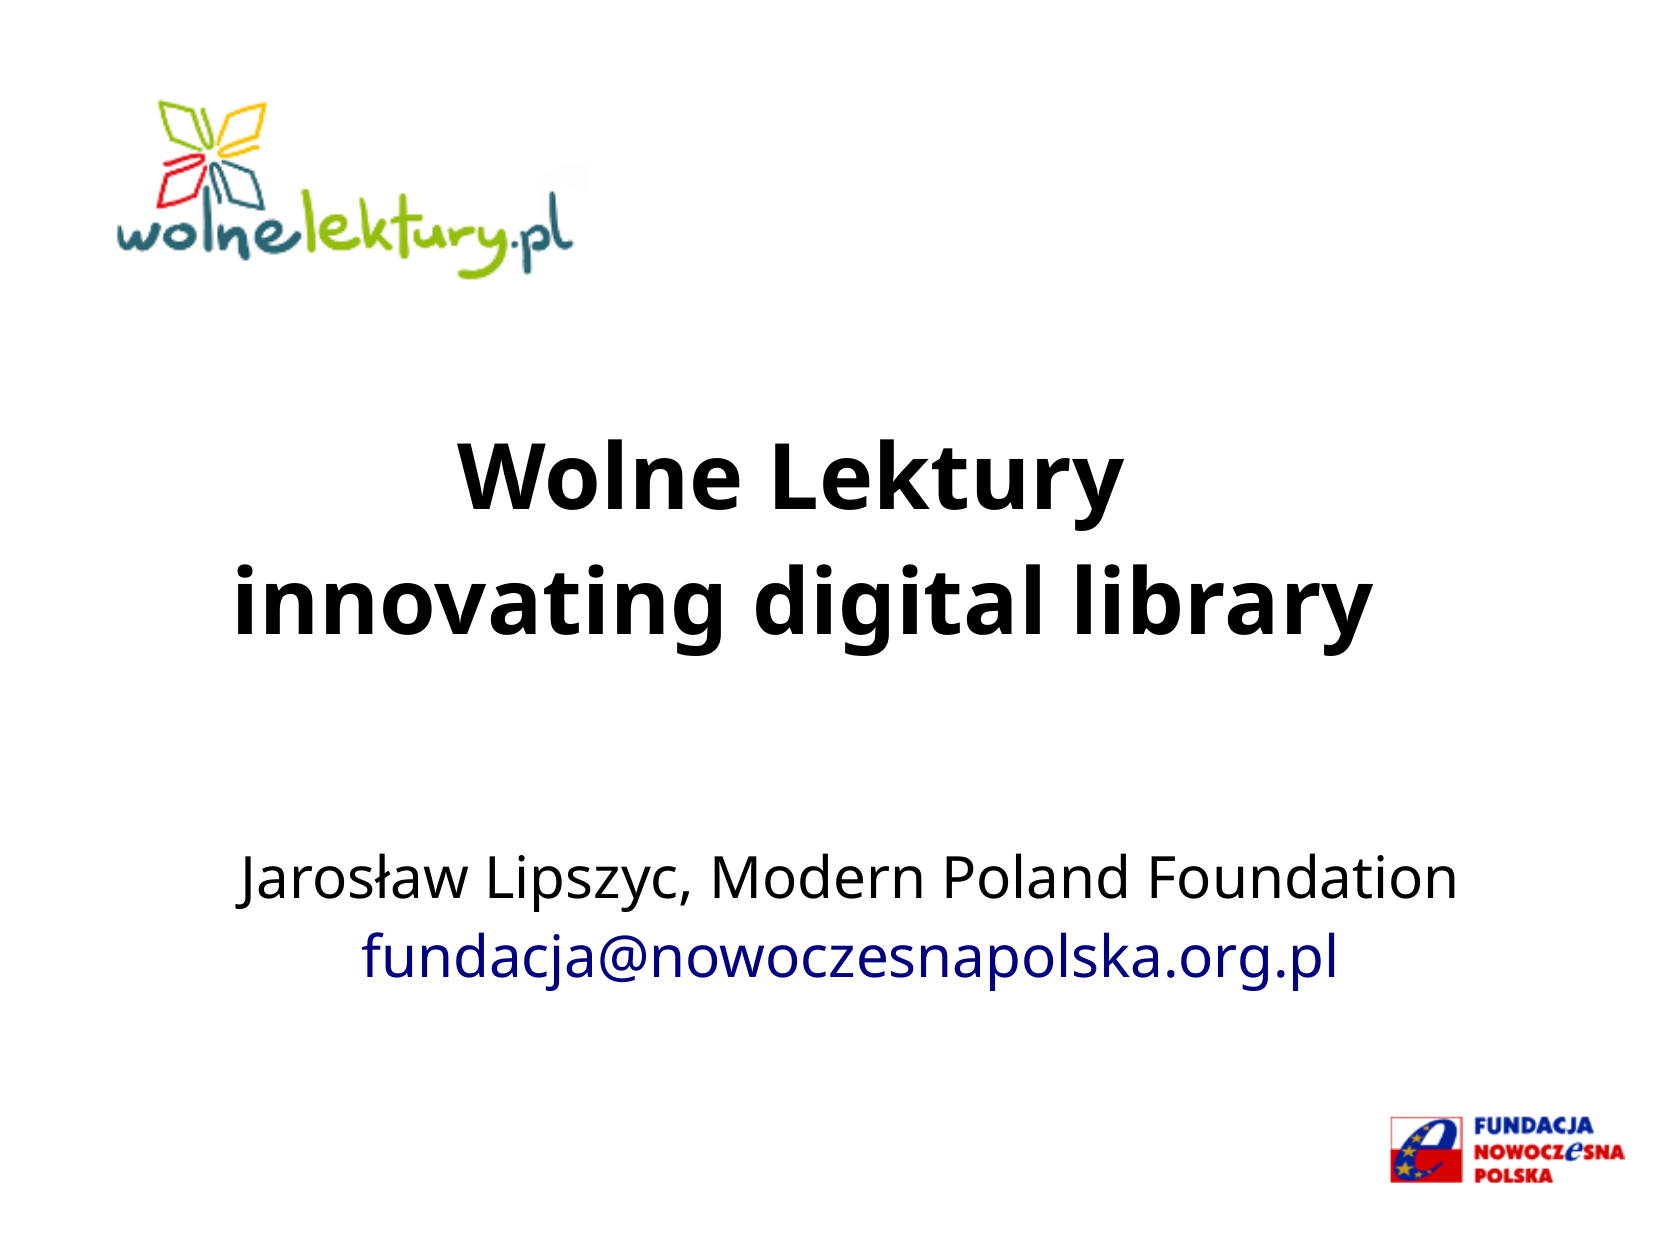

# Wolne Lektury innovating digital library
Jarosław Lipszyc, Modern Poland Foundation
fundacja@nowoczesnapolska.org.pl